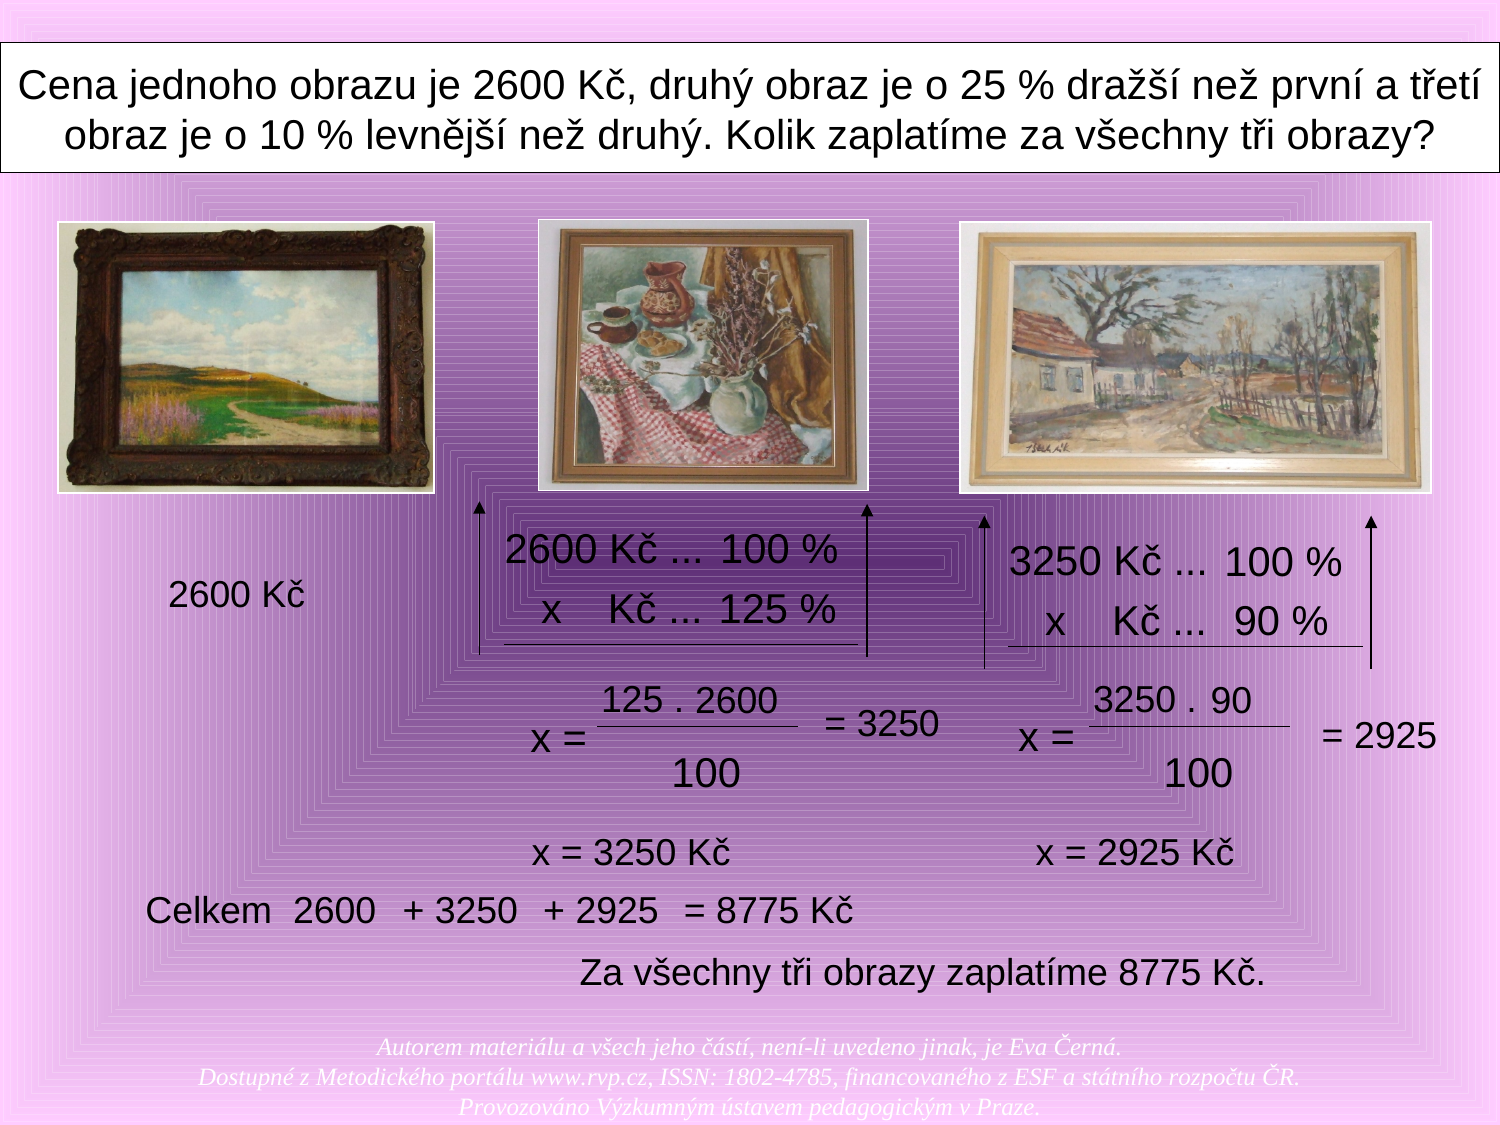

Cena jednoho obrazu je 2600 Kč, druhý obraz je o 25 % dražší než první a třetí obraz je o 10 % levnější než druhý. Kolik zaplatíme za všechny tři obrazy?
2600 Kč ...
100 %
3250 Kč ...
100 %
2600 Kč
 x Kč ...
125 %
 x Kč ...
 90 %
125 .
3250 .
2600
90
= 3250
x =
x =
= 2925
100
100
x = 3250 Kč
x = 2925 Kč
Celkem 2600
+ 3250
+ 2925
= 8775 Kč
Za všechny tři obrazy zaplatíme 8775 Kč.
Autorem materiálu a všech jeho částí, není-li uvedeno jinak, je Eva Černá.
 Dostupné z Metodického portálu www.rvp.cz, ISSN: 1802-4785, financovaného z ESF a státního rozpočtu ČR.
Provozováno Výzkumným ústavem pedagogickým v Praze.